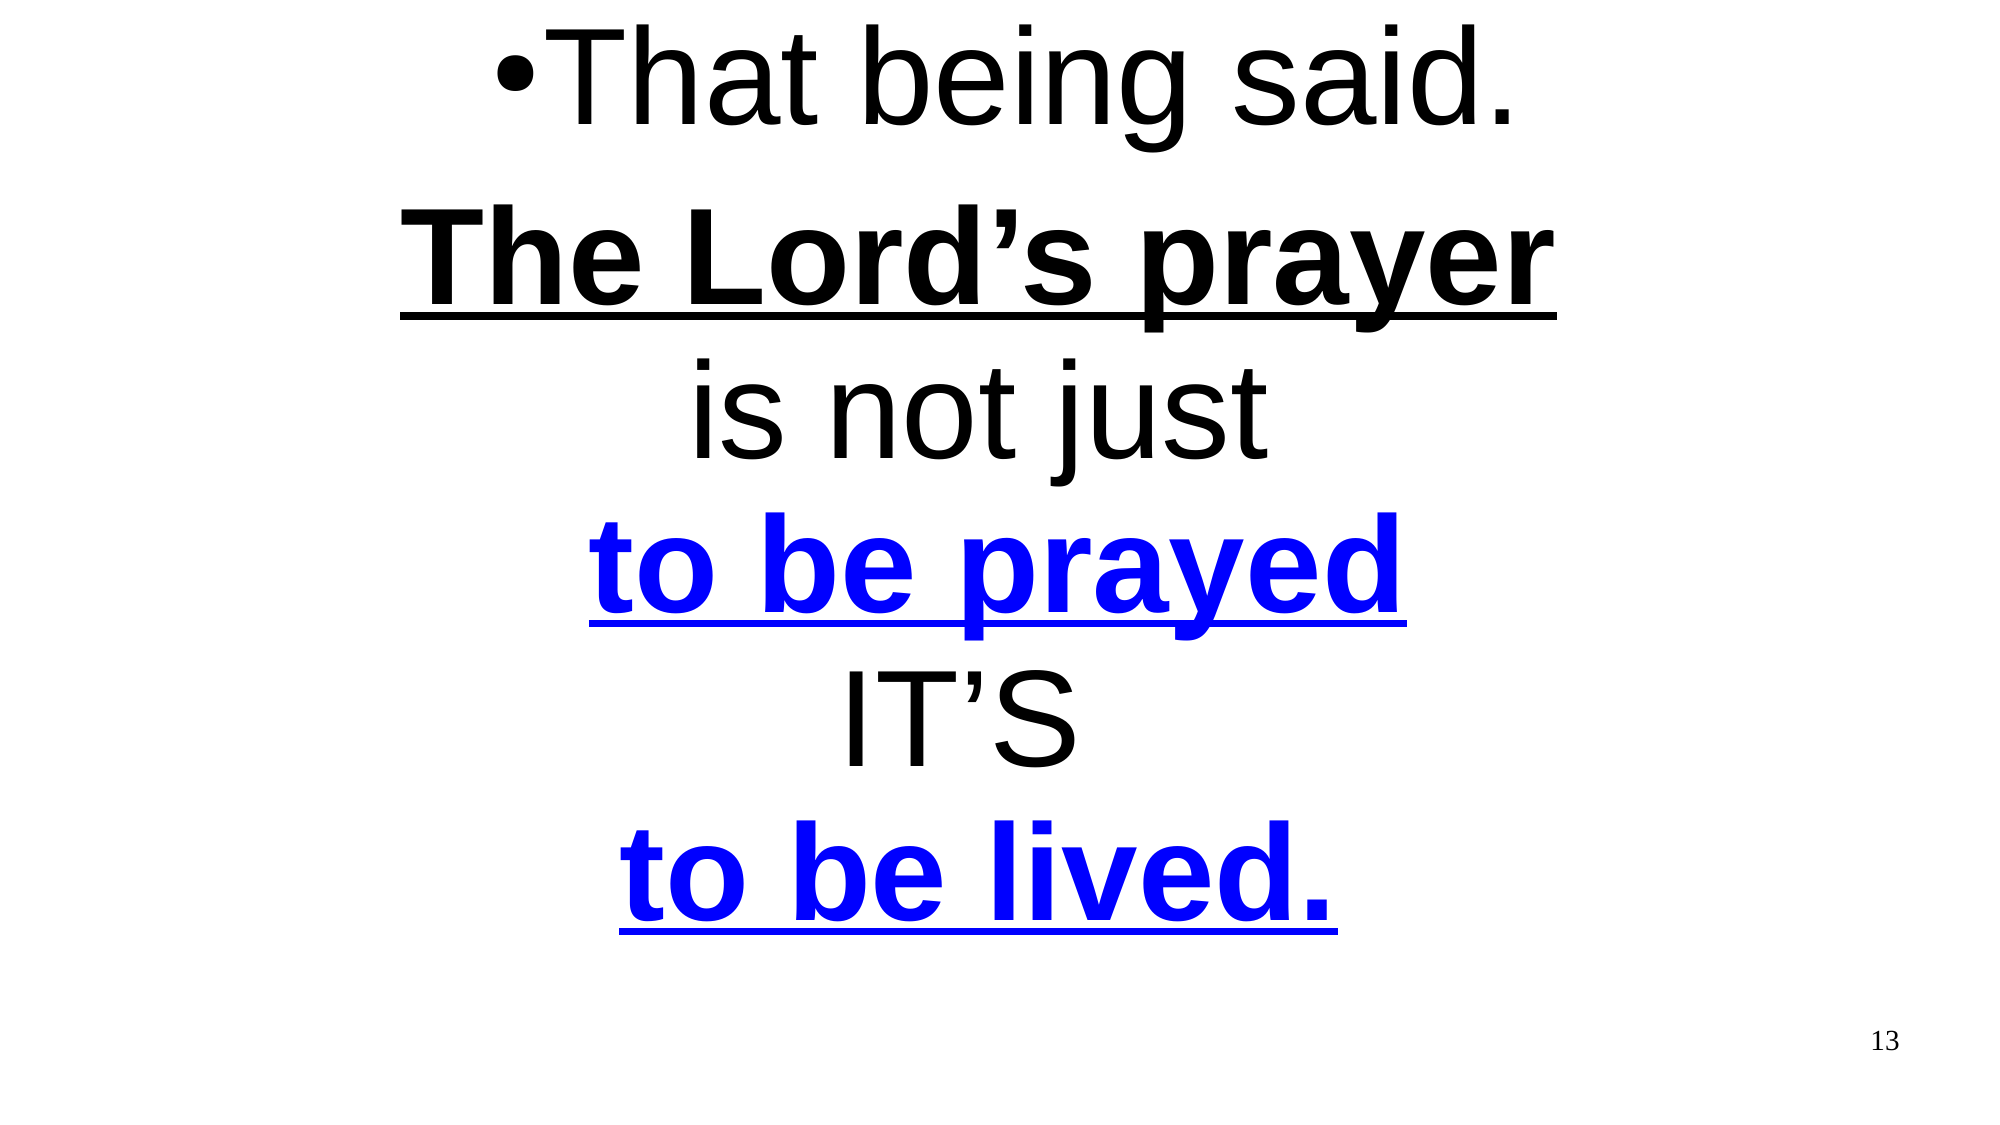

# That being said.
The Lord’s prayer
is not just
to be prayed
IT’S
to be lived.
13